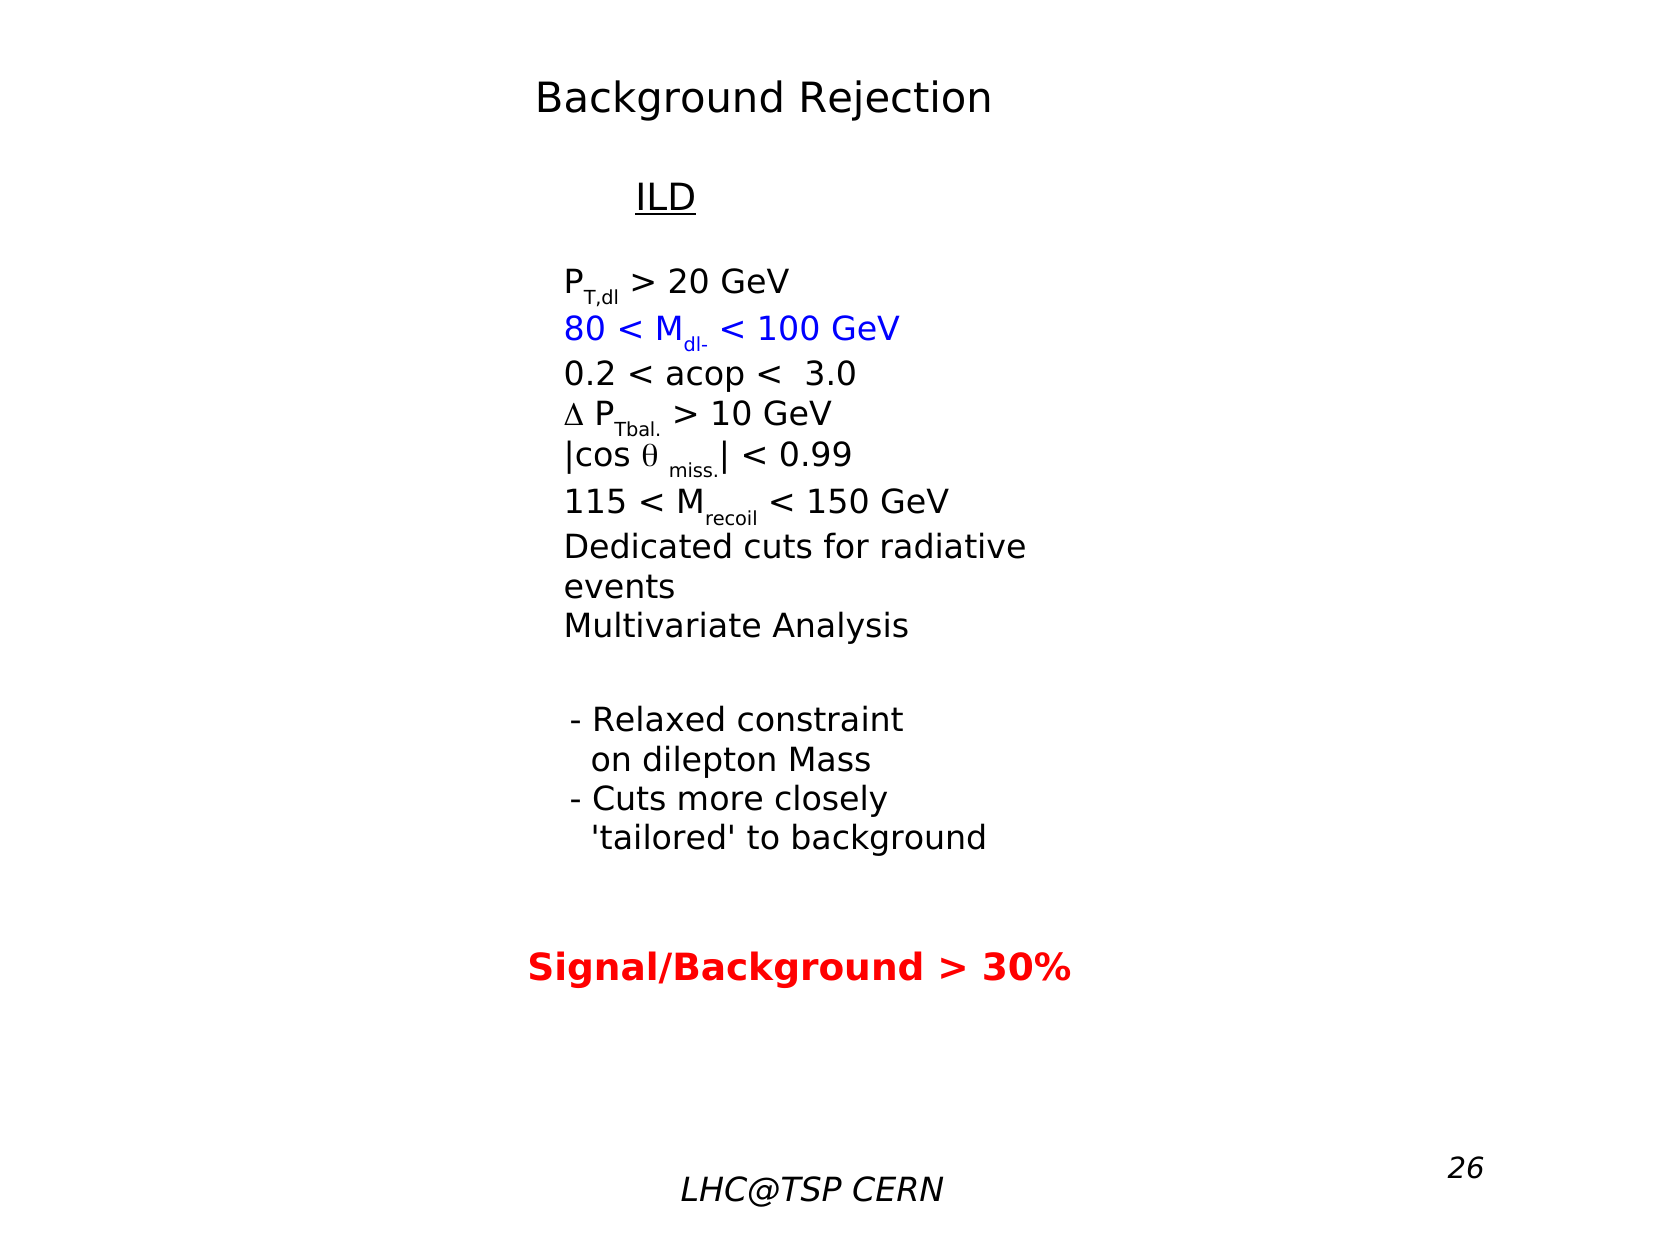

Background Rejection
ILD
PT,dl > 20 GeV
80 < Mdl- < 100 GeV
0.2 < acop < 3.0
Δ PTbal. > 10 GeV
|cos θ miss.| < 0.99
115 < Mrecoil < 150 GeV
Dedicated cuts for radiative
events
Multivariate Analysis
- Relaxed constraint
 on dilepton Mass
- Cuts more closely
 'tailored' to background
Signal/Background > 30%
LHC@TSP CERN